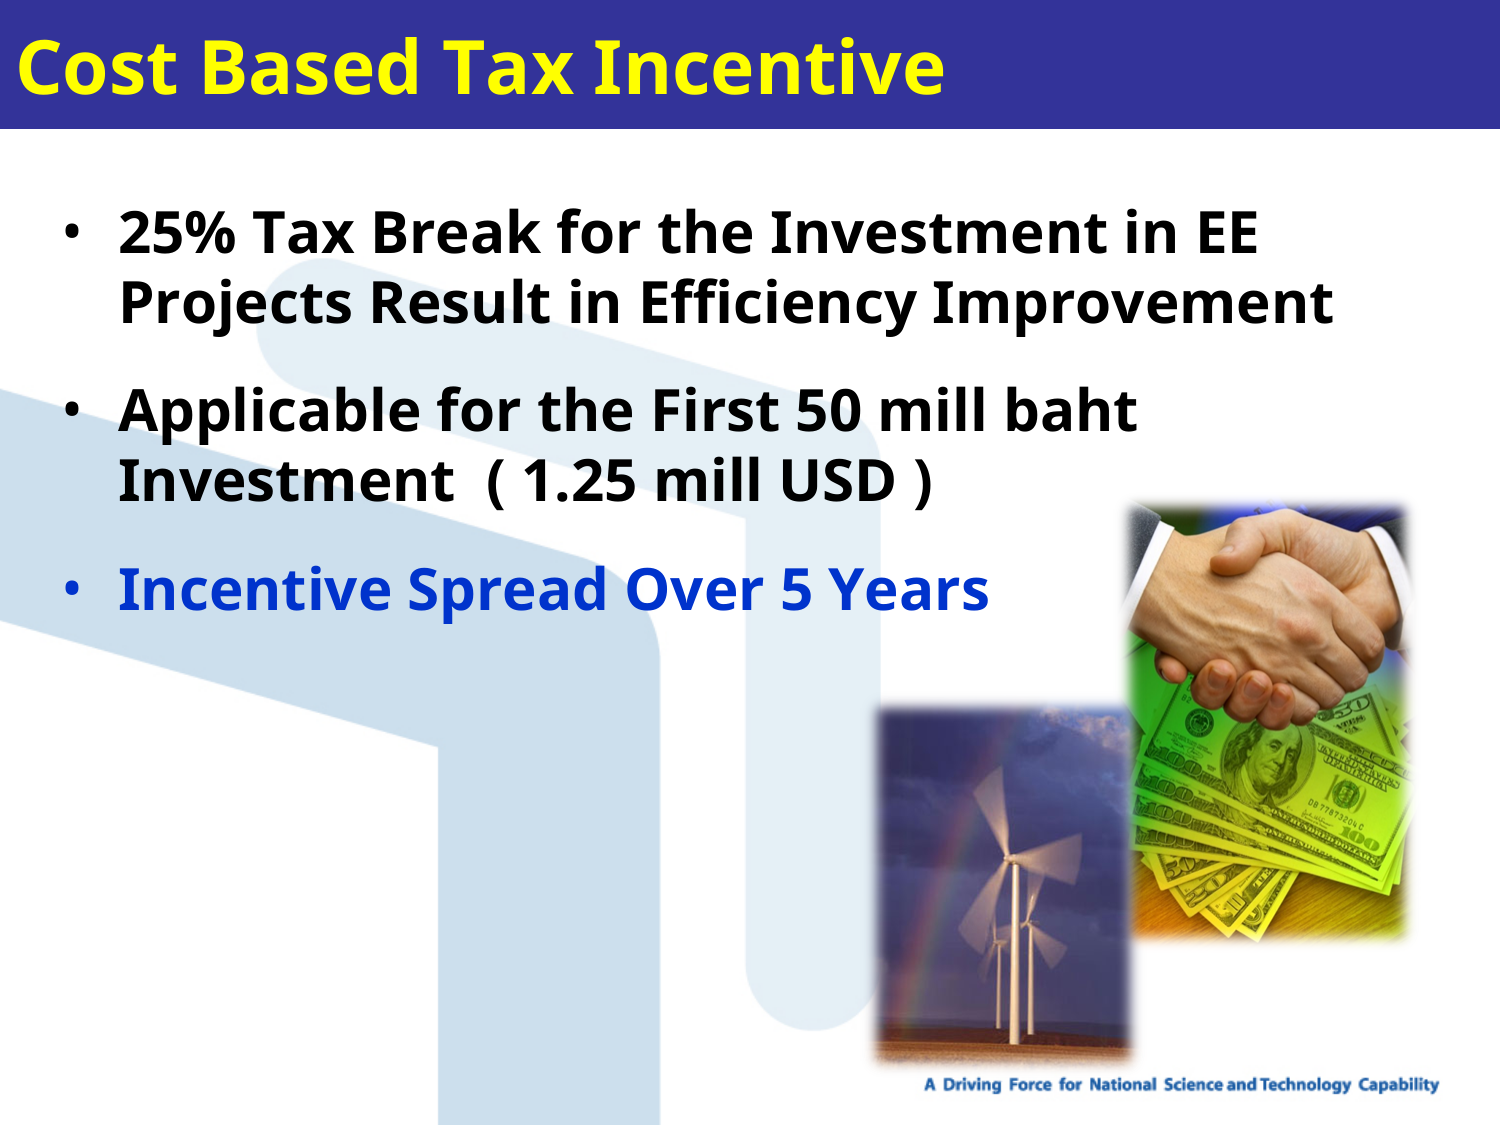

# Cost Based Tax Incentive
25% Tax Break for the Investment in EE Projects Result in Efficiency Improvement
Applicable for the First 50 mill baht Investment ( 1.25 mill USD )
Incentive Spread Over 5 Years